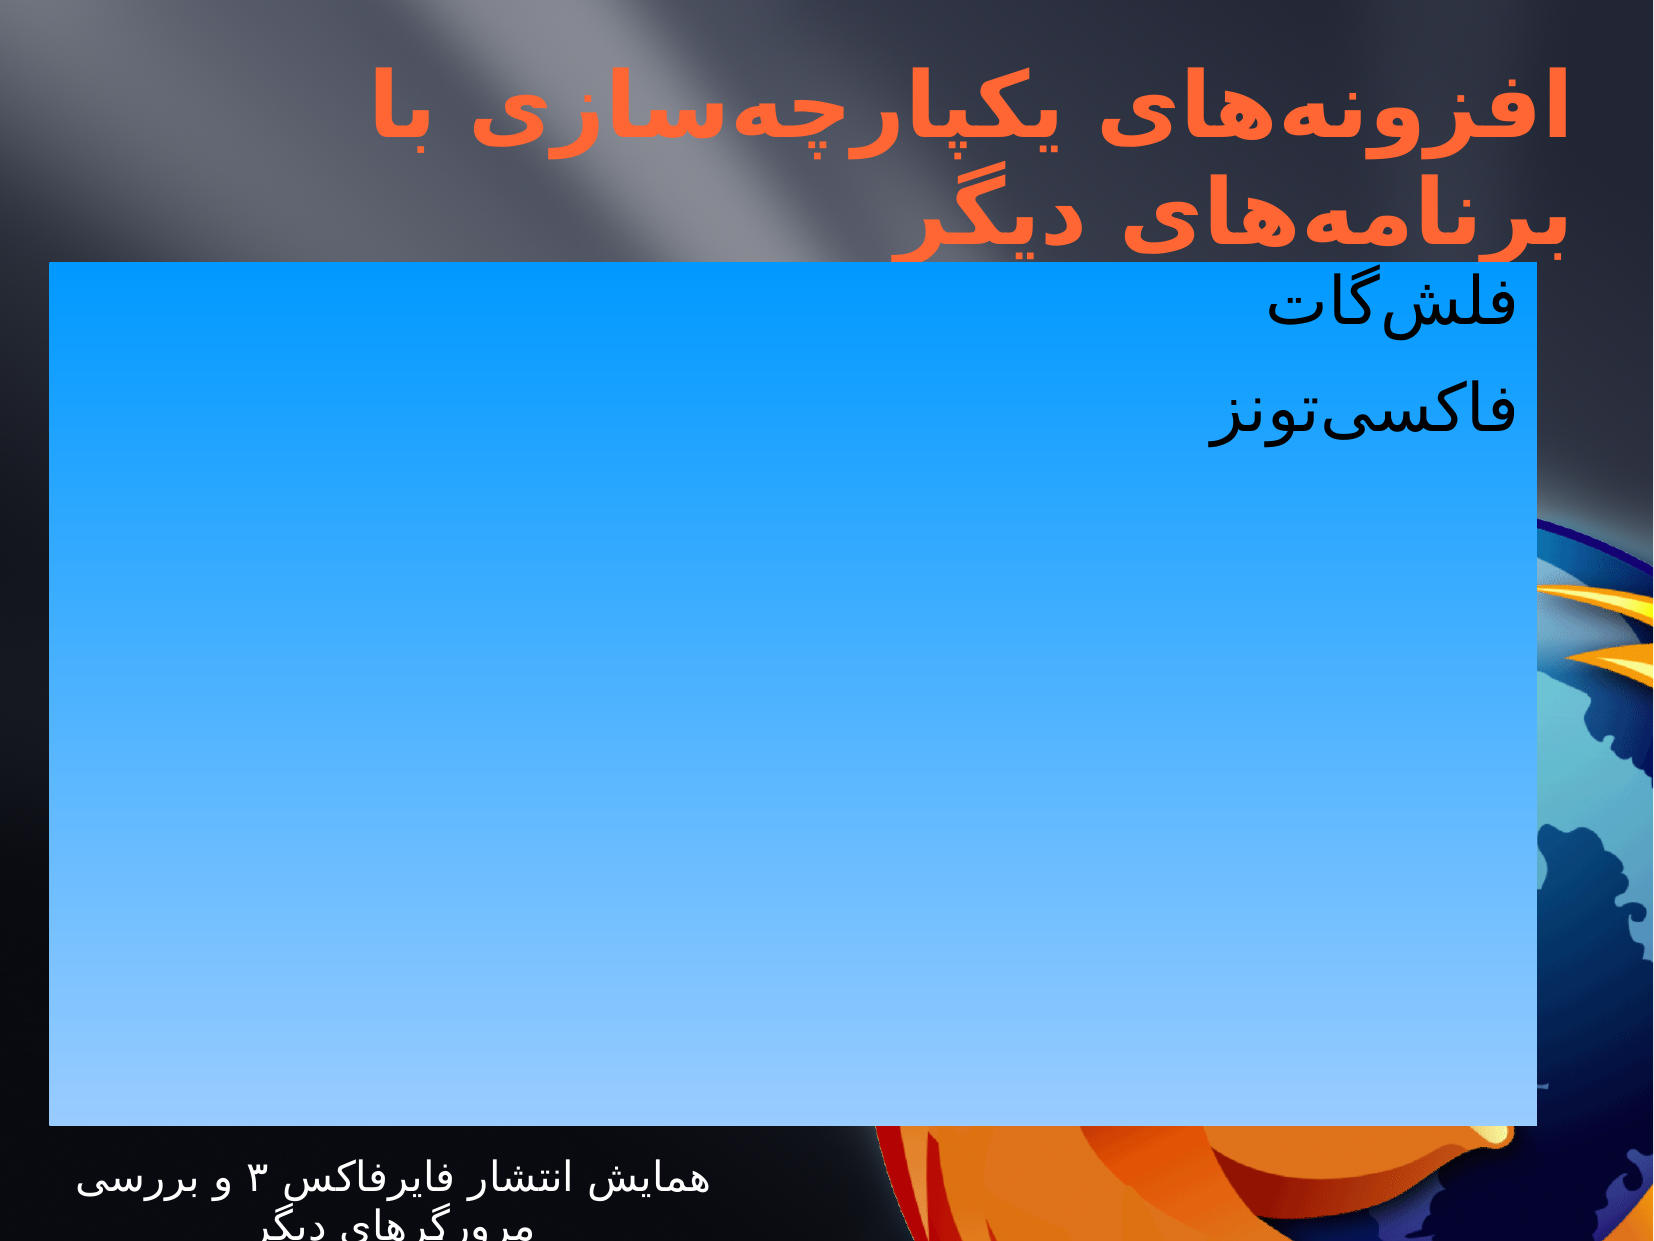

# افزونه‌های یکپارچه‌سازی با برنامه‌های دیگر
فلش‌گات
فاکسی‌تونز